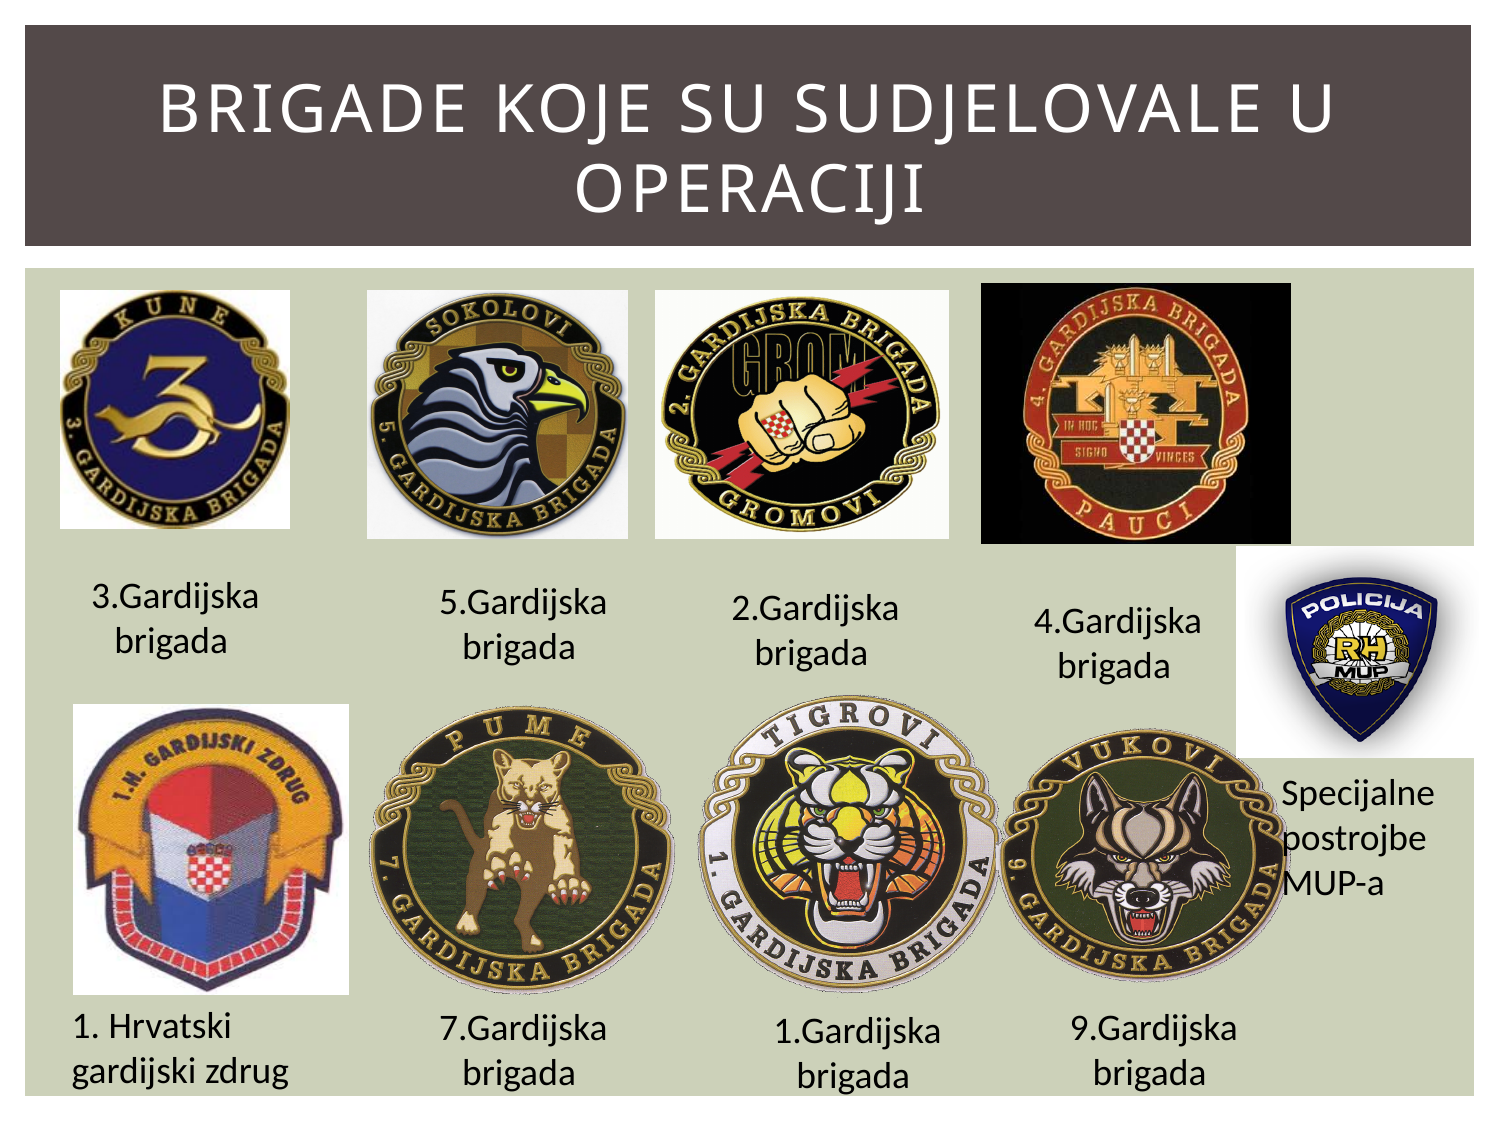

# Brigade koje su sudjelovale u operaciji
3.Gardijska brigada
5.Gardijska brigada
2.Gardijska brigada
4.Gardijska brigada
Specijalne postrojbe MUP-a
1. Hrvatski gardijski zdrug
7.Gardijska brigada
9.Gardijska brigada
1.Gardijska brigada